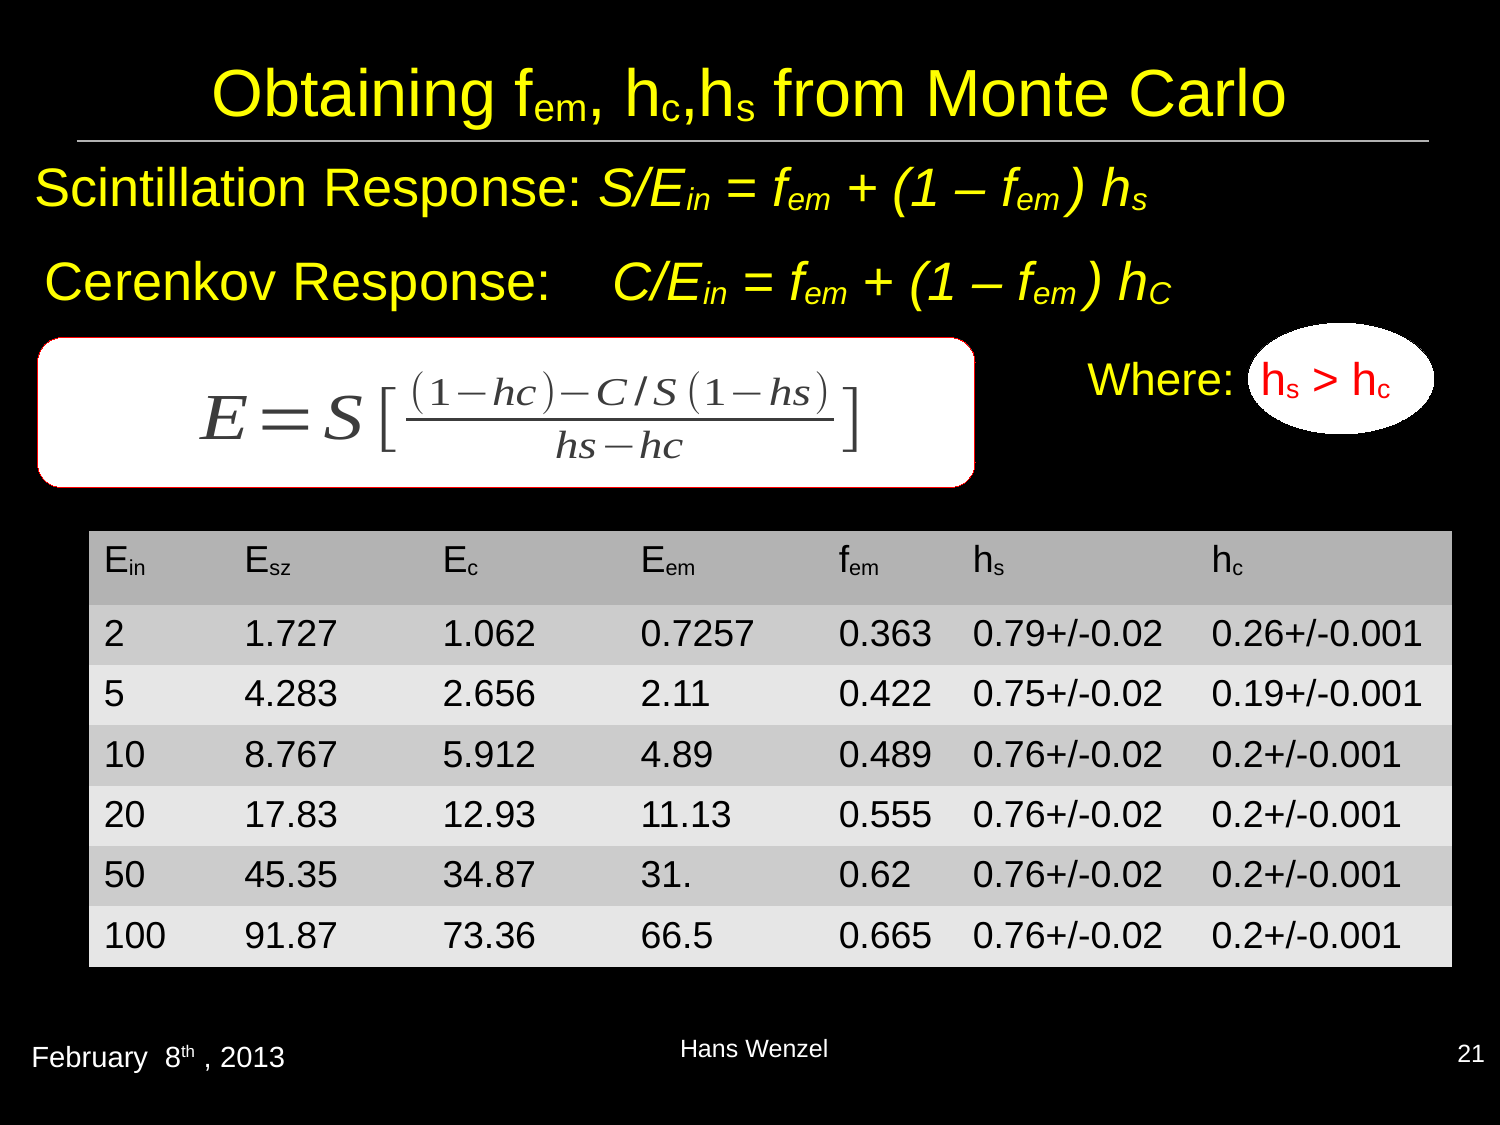

# Obtaining fem, hc,hs from Monte Carlo
Scintillation Response: S/Ein = fem + (1 – fem ) hs
Cerenkov Response: C/Ein = fem + (1 – fem ) hC
Where: hs > hc
| Ein | Esz | Ec | Eem | fem | hs | hc |
| --- | --- | --- | --- | --- | --- | --- |
| 2 | 1.727 | 1.062 | 0.7257 | 0.363 | 0.79+/-0.02 | 0.26+/-0.001 |
| 5 | 4.283 | 2.656 | 2.11 | 0.422 | 0.75+/-0.02 | 0.19+/-0.001 |
| 10 | 8.767 | 5.912 | 4.89 | 0.489 | 0.76+/-0.02 | 0.2+/-0.001 |
| 20 | 17.83 | 12.93 | 11.13 | 0.555 | 0.76+/-0.02 | 0.2+/-0.001 |
| 50 | 45.35 | 34.87 | 31. | 0.62 | 0.76+/-0.02 | 0.2+/-0.001 |
| 100 | 91.87 | 73.36 | 66.5 | 0.665 | 0.76+/-0.02 | 0.2+/-0.001 |